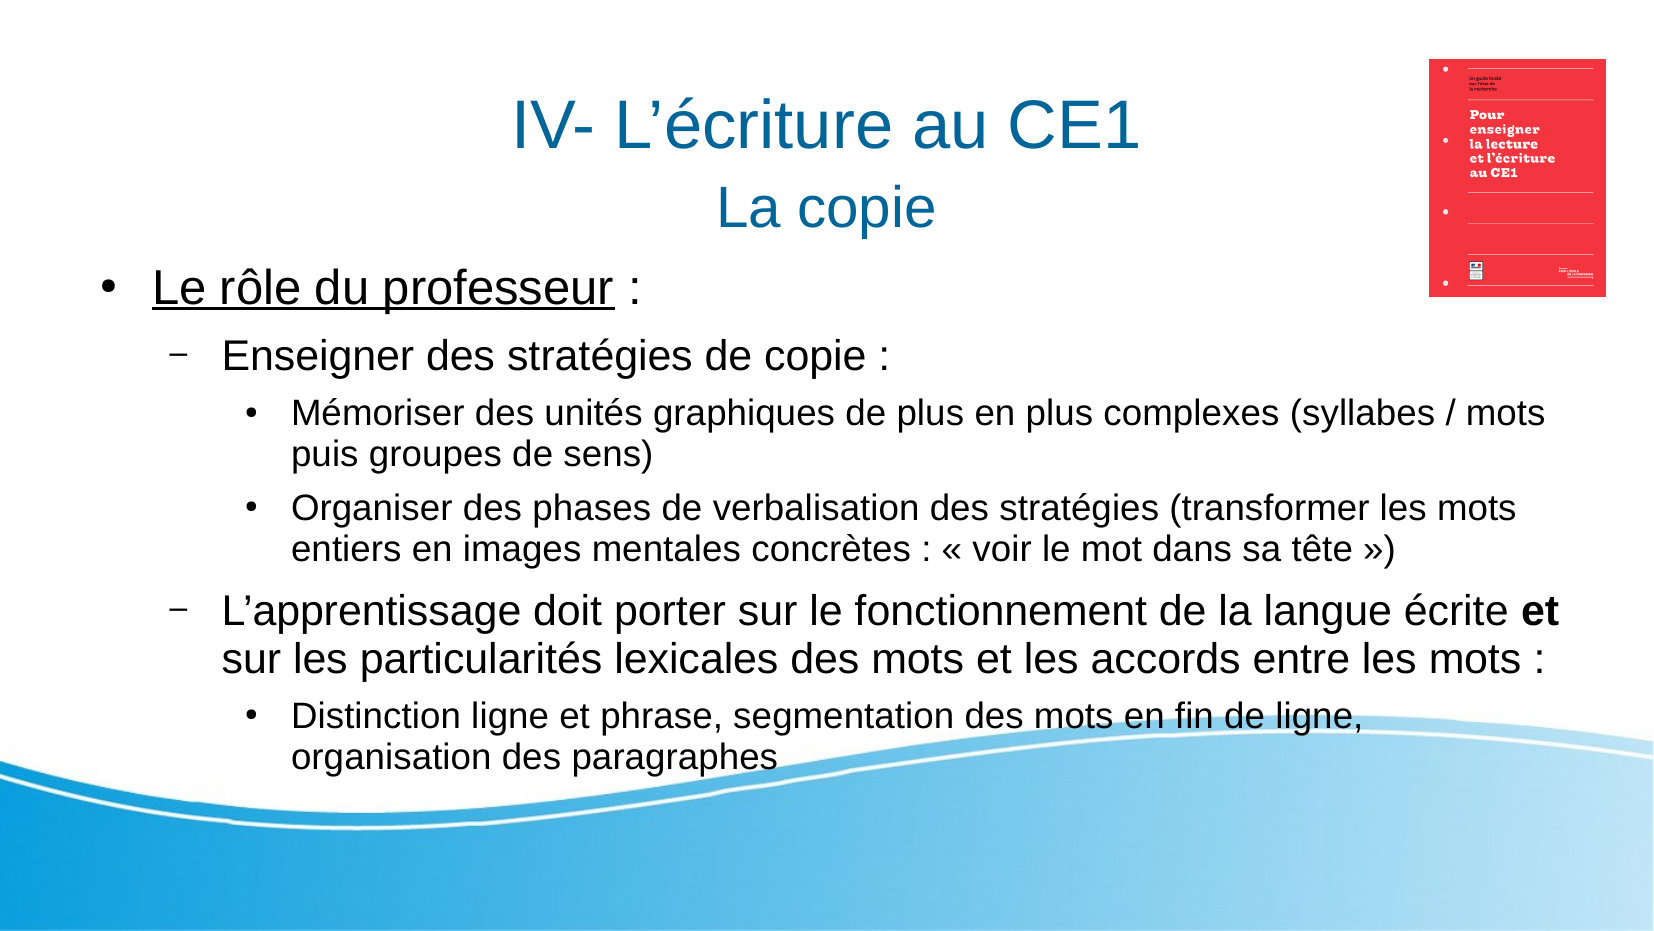

# IV- L’écriture au CE1
La copie
Le rôle du professeur :
Enseigner des stratégies de copie :
Mémoriser des unités graphiques de plus en plus complexes (syllabes / mots puis groupes de sens)
Organiser des phases de verbalisation des stratégies (transformer les mots entiers en images mentales concrètes : « voir le mot dans sa tête »)
L’apprentissage doit porter sur le fonctionnement de la langue écrite et sur les particularités lexicales des mots et les accords entre les mots :
Distinction ligne et phrase, segmentation des mots en fin de ligne, organisation des paragraphes